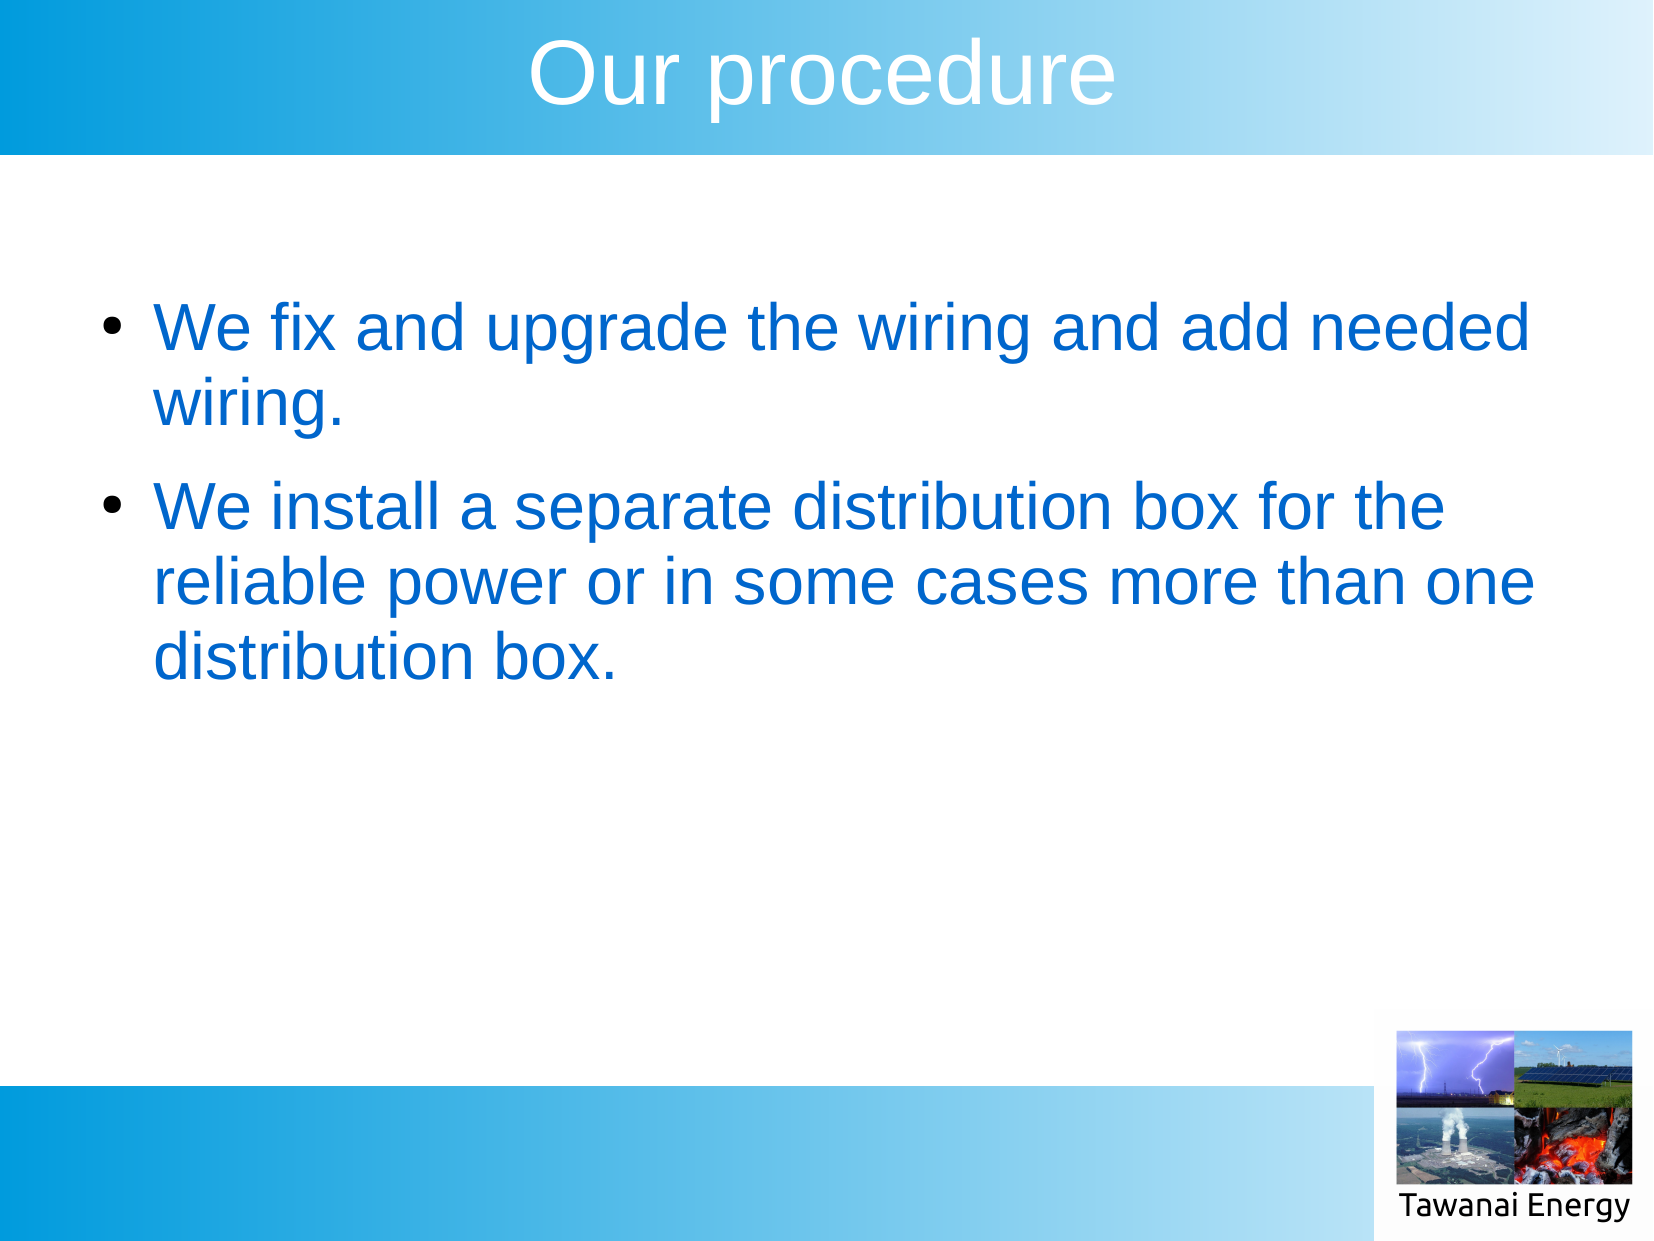

# Our procedure
We fix and upgrade the wiring and add needed wiring.
We install a separate distribution box for the reliable power or in some cases more than one distribution box.